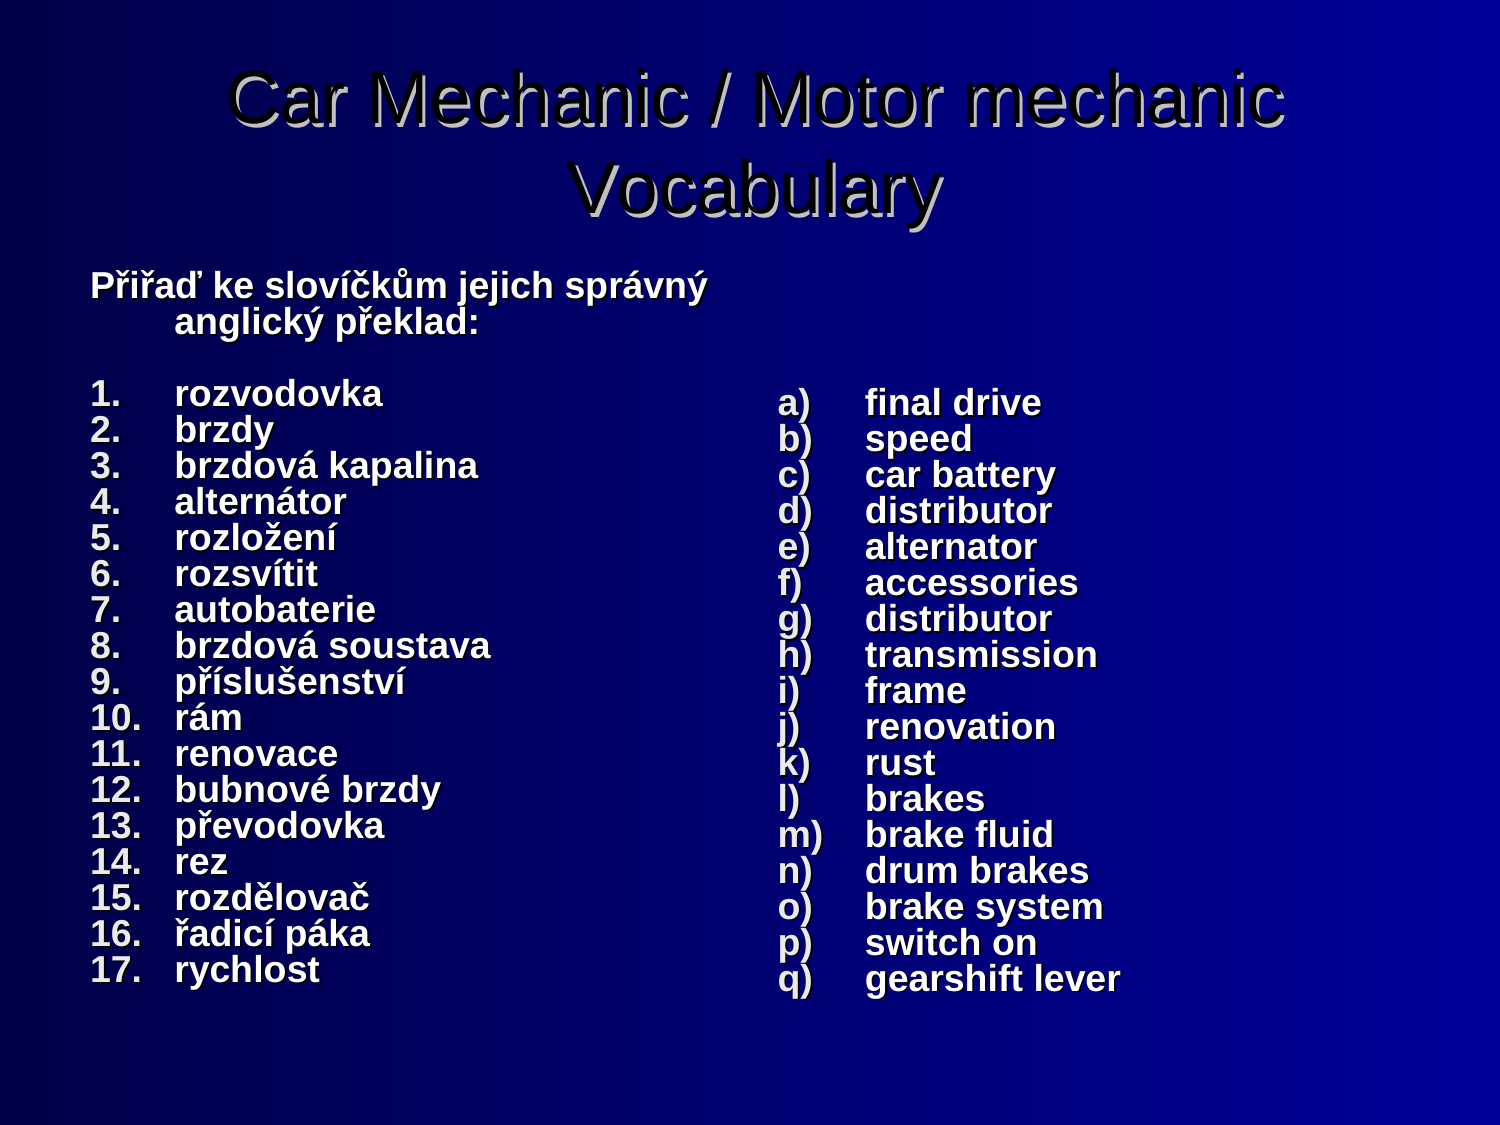

# Car Mechanic / Motor mechanic Vocabulary
Přiřaď ke slovíčkům jejich správný anglický překlad:
rozvodovka
brzdy
brzdová kapalina
alternátor
rozložení
rozsvítit
autobaterie
brzdová soustava
příslušenství
rám
renovace
bubnové brzdy
převodovka
rez
rozdělovač
řadicí páka
rychlost
final drive
speed
car battery
distributor
alternator
accessories
distributor
transmission
frame
renovation
rust
brakes
brake fluid
drum brakes
brake system
switch on
gearshift lever